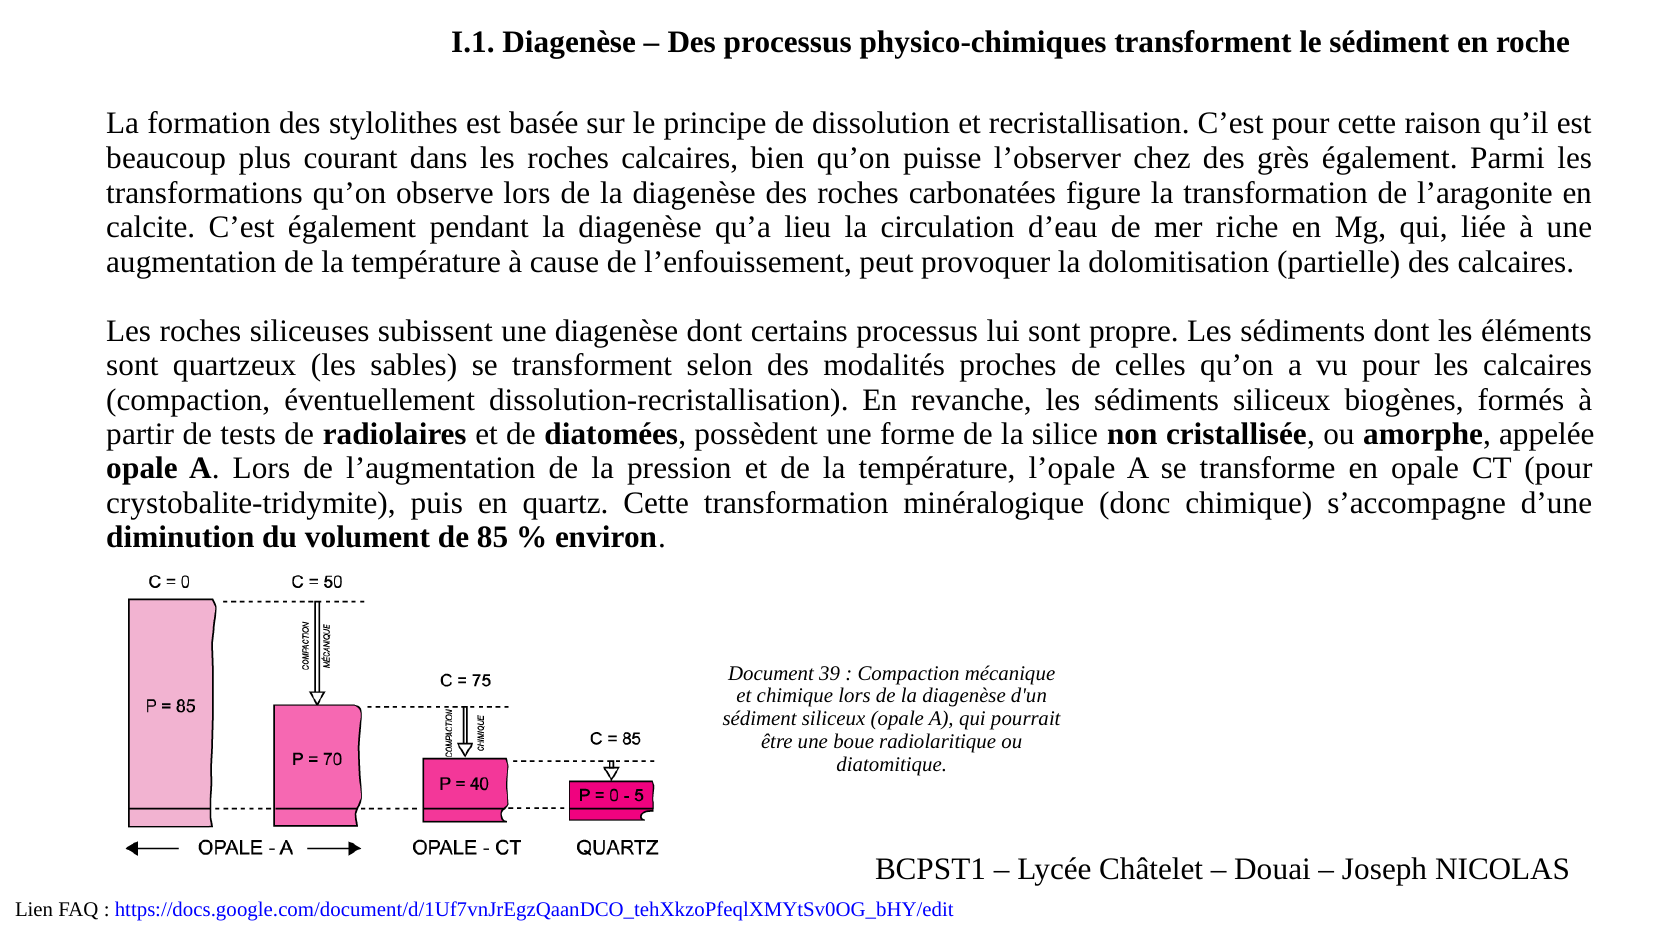

I.1. Diagenèse – Des processus physico-chimiques transforment le sédiment en roche
La formation des stylolithes est basée sur le principe de dissolution et recristallisation. C’est pour cette raison qu’il est beaucoup plus courant dans les roches calcaires, bien qu’on puisse l’observer chez des grès également. Parmi les transformations qu’on observe lors de la diagenèse des roches carbonatées figure la transformation de l’aragonite en calcite. C’est également pendant la diagenèse qu’a lieu la circulation d’eau de mer riche en Mg, qui, liée à une augmentation de la température à cause de l’enfouissement, peut provoquer la dolomitisation (partielle) des calcaires.
Les roches siliceuses subissent une diagenèse dont certains processus lui sont propre. Les sédiments dont les éléments sont quartzeux (les sables) se transforment selon des modalités proches de celles qu’on a vu pour les calcaires (compaction, éventuellement dissolution-recristallisation). En revanche, les sédiments siliceux biogènes, formés à partir de tests de radiolaires et de diatomées, possèdent une forme de la silice non cristallisée, ou amorphe, appelée opale A. Lors de l’augmentation de la pression et de la température, l’opale A se transforme en opale CT (pour crystobalite-tridymite), puis en quartz. Cette transformation minéralogique (donc chimique) s’accompagne d’une diminution du volument de 85 % environ.
Document 39 : Compaction mécanique et chimique lors de la diagenèse d'un sédiment siliceux (opale A), qui pourrait être une boue radiolaritique ou diatomitique.
BCPST1 – Lycée Châtelet – Douai – Joseph NICOLAS
Lien FAQ : https://docs.google.com/document/d/1Uf7vnJrEgzQaanDCO_tehXkzoPfeqlXMYtSv0OG_bHY/edit